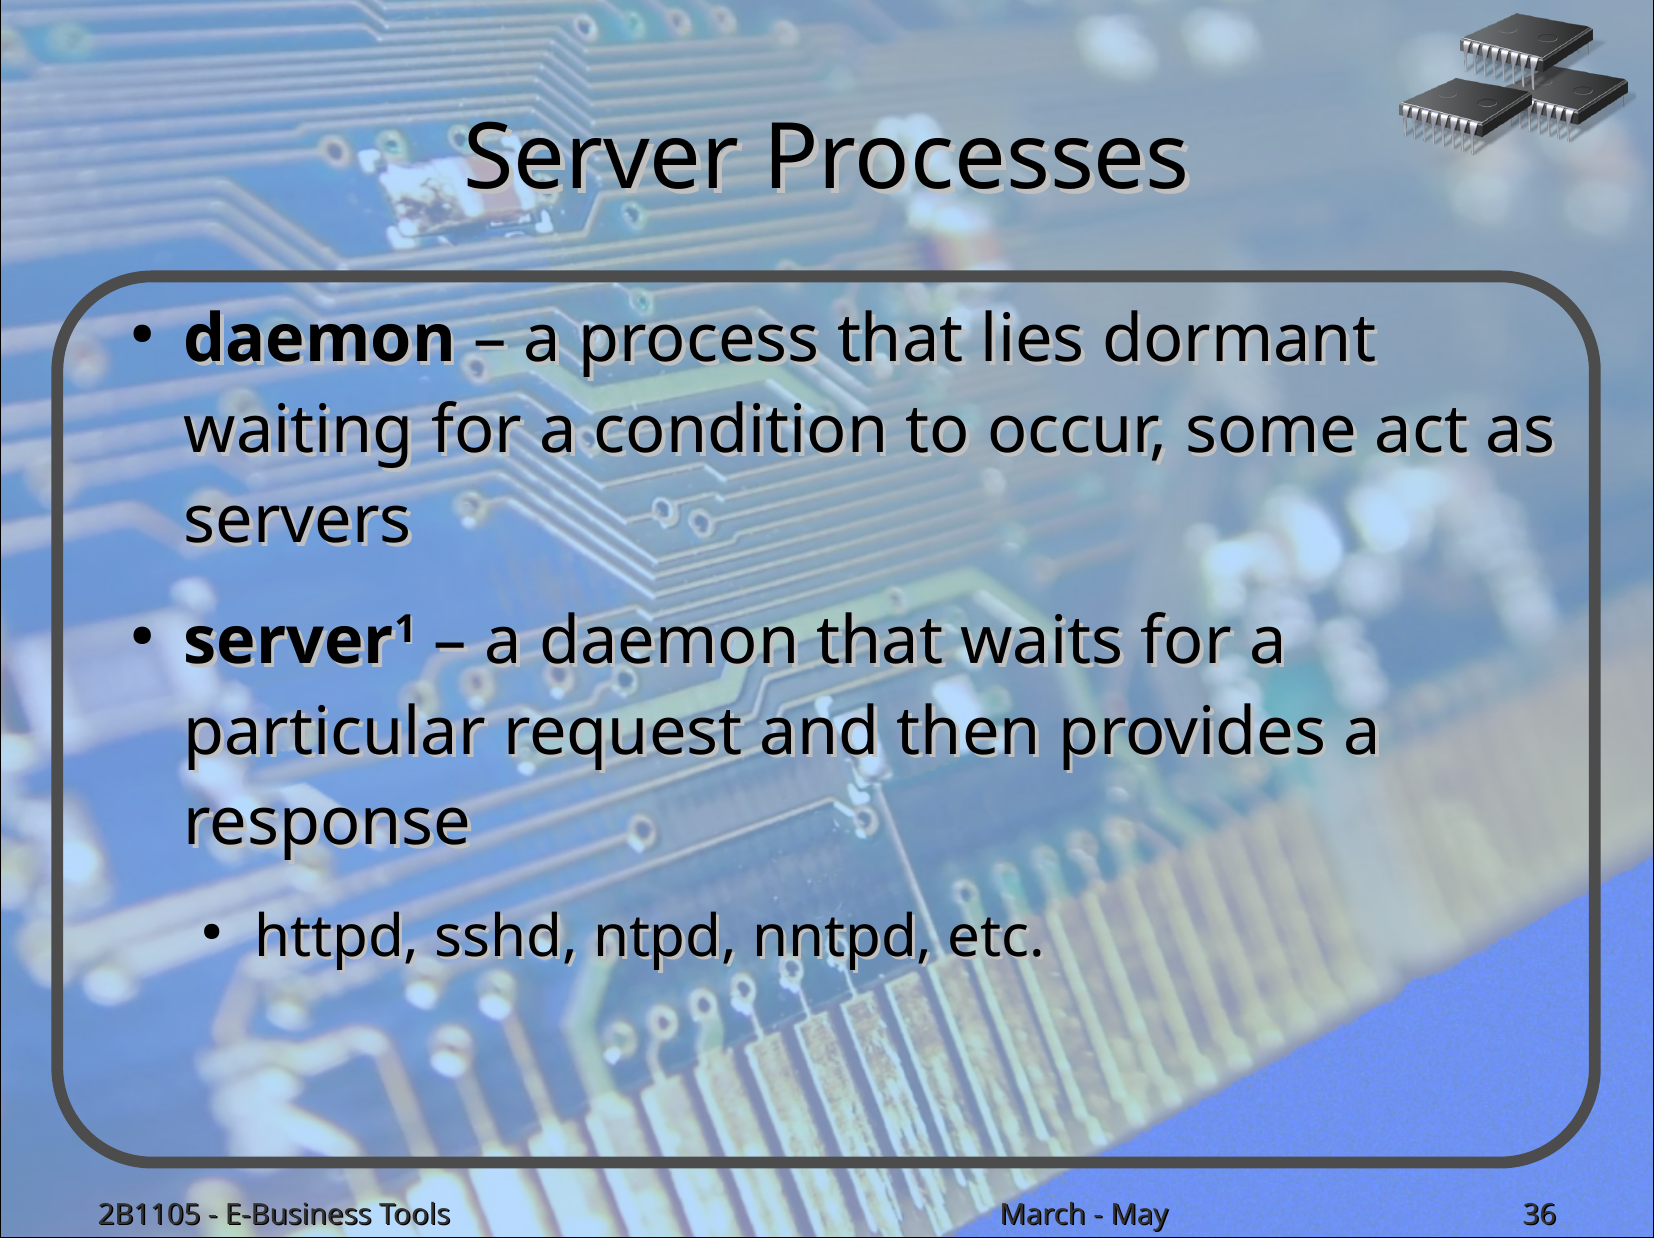

# Server Processes
daemon – a process that lies dormant waiting for a condition to occur, some act as servers
server1 – a daemon that waits for a particular request and then provides a response
httpd, sshd, ntpd, nntpd, etc.